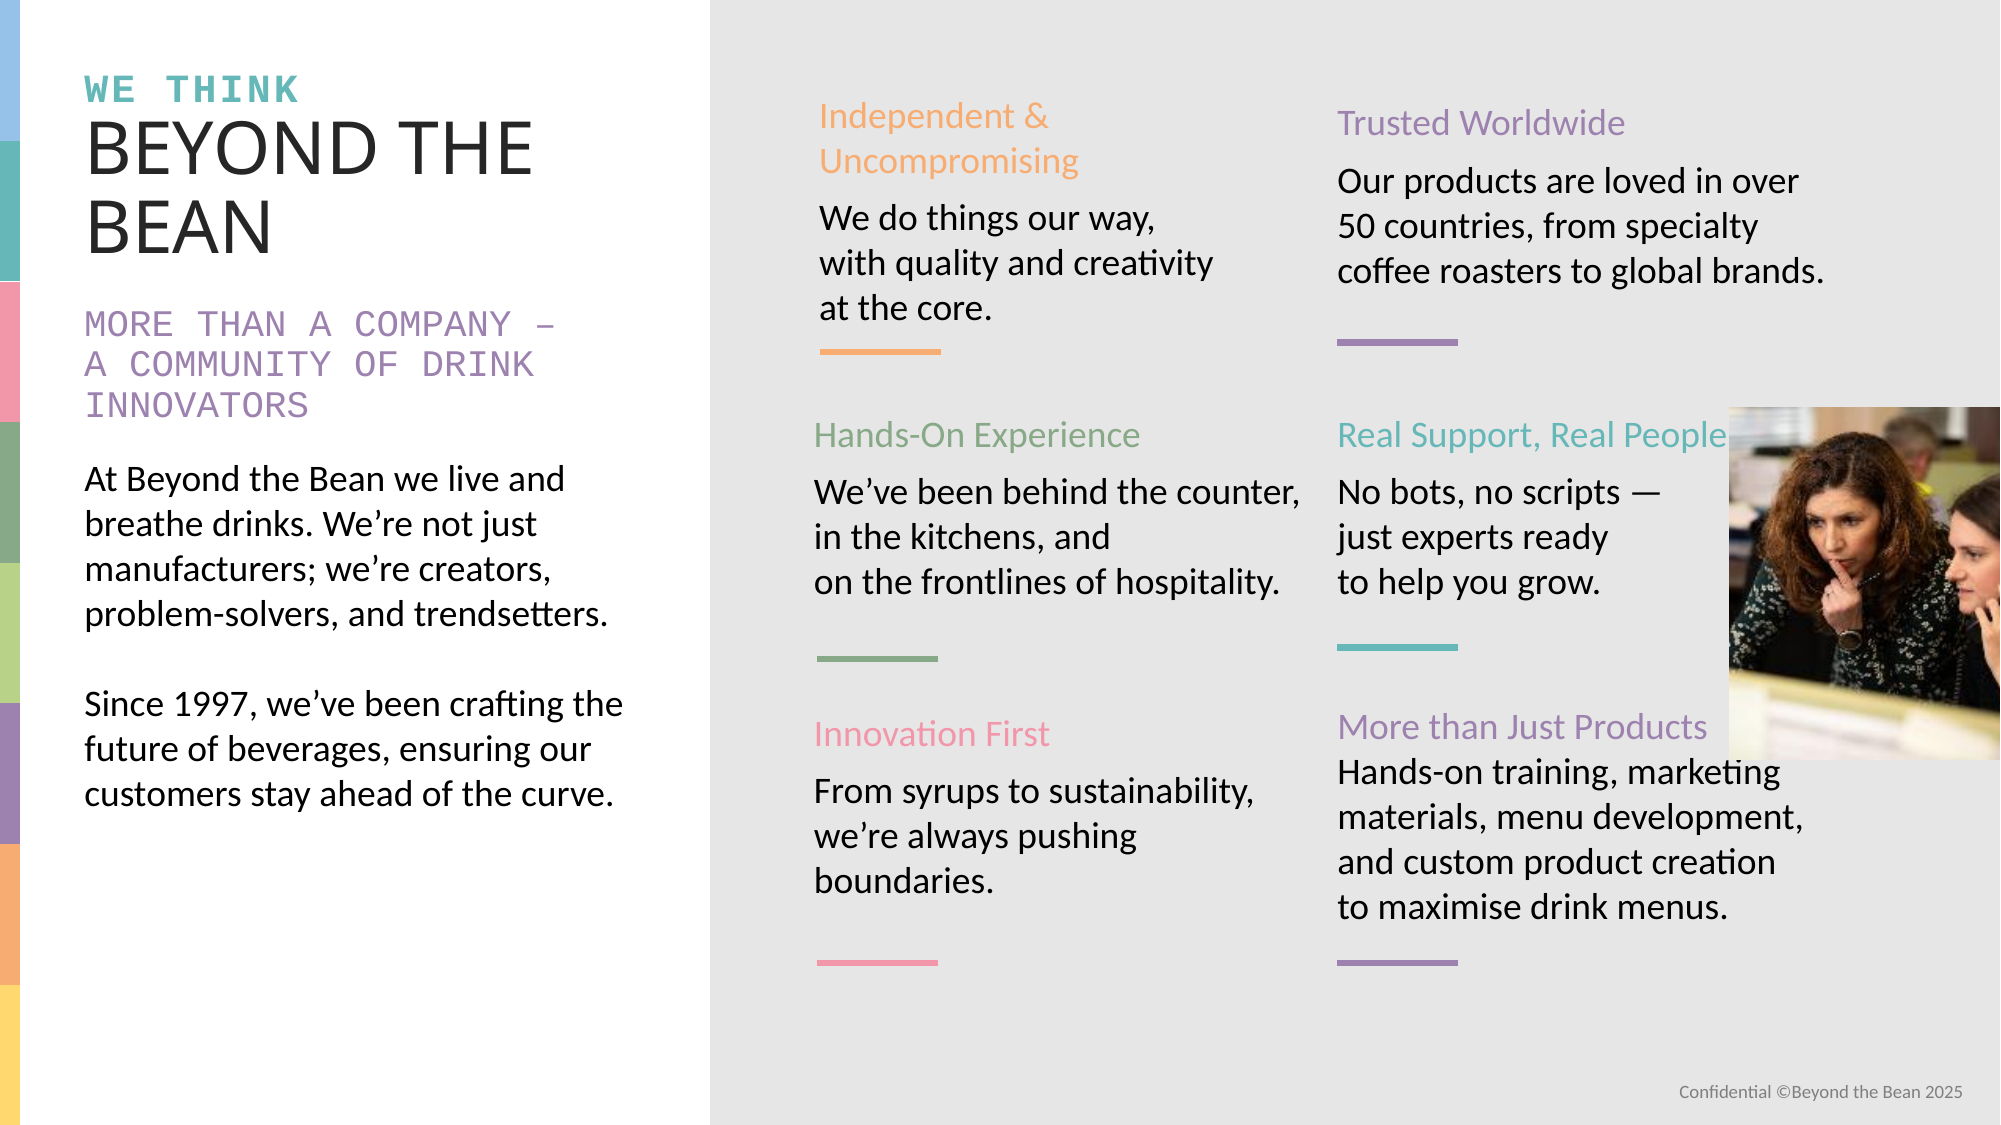

# We think Beyond The Bean
Independent & Uncompromising
We do things our way,
with quality and creativity
at the core.
Trusted Worldwide
Our products are loved in over 50 countries, from specialty coffee roasters to global brands.
More than a COMPANY –
a community of drink innovators
Hands-On Experience
We’ve been behind the counter, in the kitchens, and
on the frontlines of hospitality.
Real Support, Real People
No bots, no scripts —
just experts ready
to help you grow.
At Beyond the Bean we live and breathe drinks. We’re not just manufacturers; we’re creators, problem-solvers, and trendsetters.
Since 1997, we’ve been crafting the future of beverages, ensuring our customers stay ahead of the curve.
More than Just Products
Hands-on training, marketing materials, menu development,
and custom product creation
to maximise drink menus.
Innovation First
From syrups to sustainability,
we’re always pushing boundaries.
Confidential ©Beyond the Bean 2025